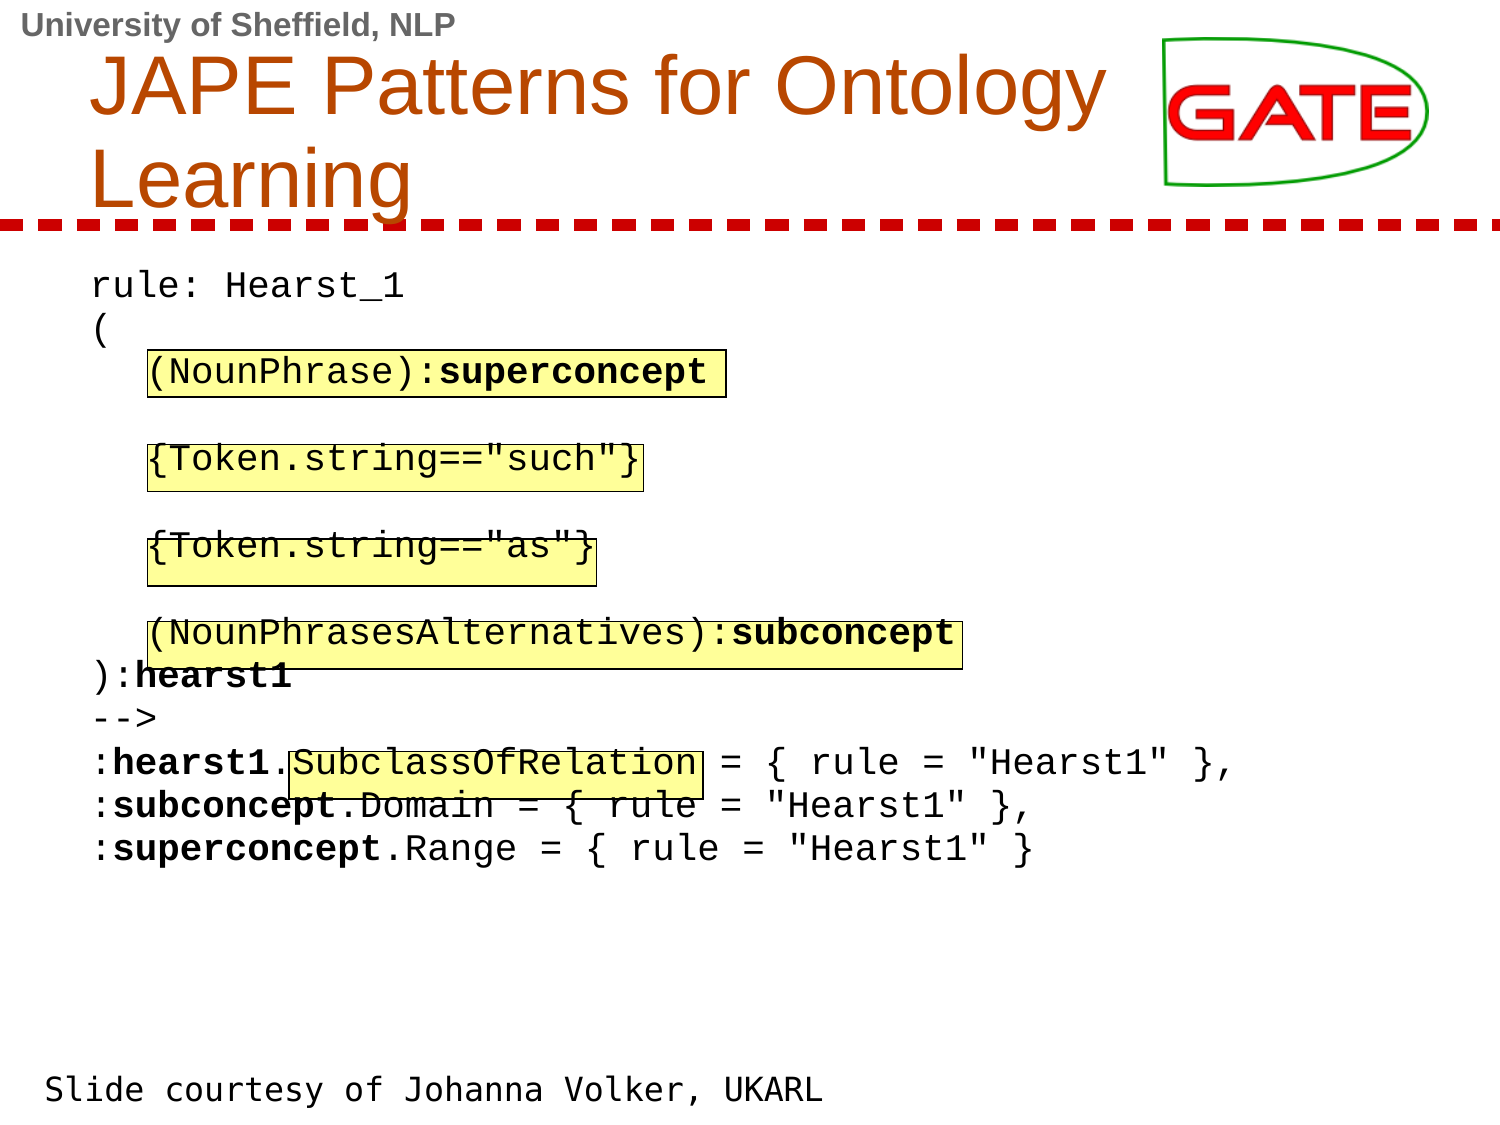

# JAPE Patterns for Ontology Learning
rule: Hearst_1
(
	(NounPhrase):superconcept
	{Token.string=="such"}
	{Token.string=="as"}
	(NounPhrasesAlternatives):subconcept
):hearst1
-->
:hearst1.SubclassOfRelation = { rule = "Hearst1" },
:subconcept.Domain = { rule = "Hearst1" },
:superconcept.Range = { rule = "Hearst1" }
Slide courtesy of Johanna Volker, UKARL